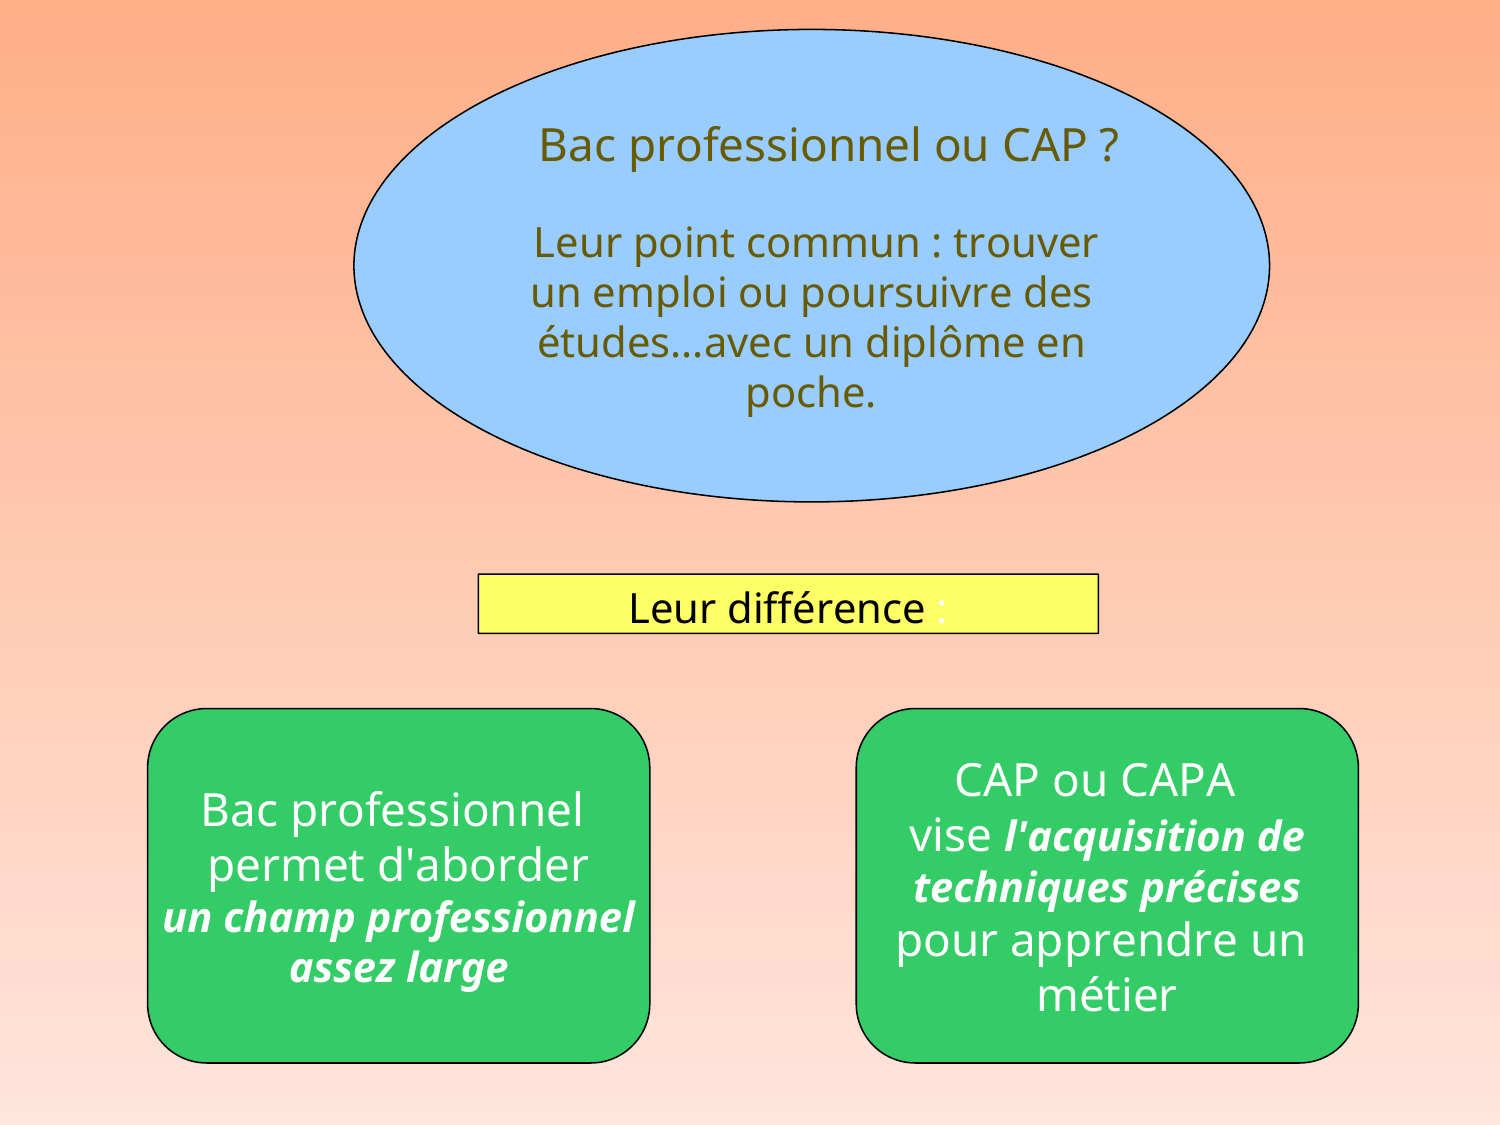

Bac professionnel ou CAP ?
 Leur point commun : trouver un emploi ou poursuivre des études...avec un diplôme en poche.
Leur différence :
Bac professionnel
permet d'aborder
un champ professionnel
assez large
CAP ou CAPA
vise l'acquisition de
techniques précises
pour apprendre un
métier